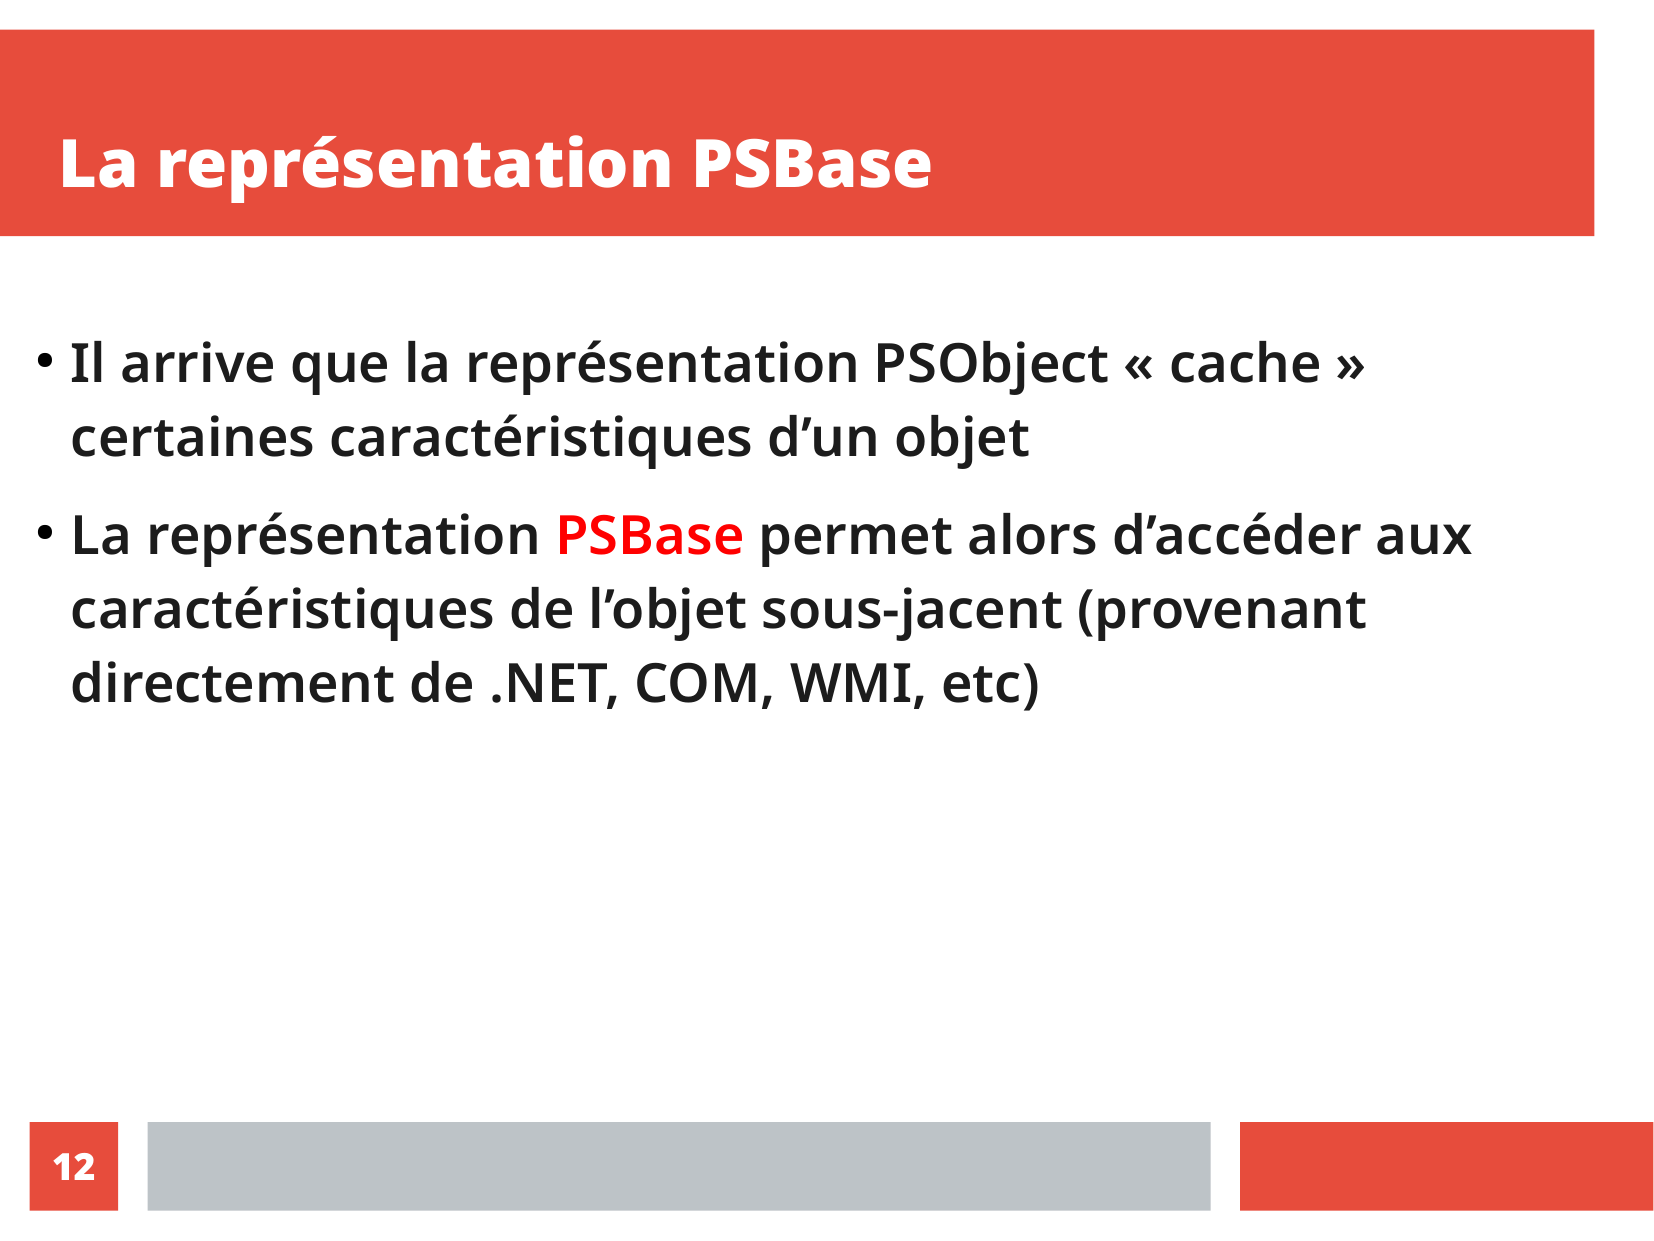

# La représentation PSBase
Il arrive que la représentation PSObject « cache » certaines caractéristiques d’un objet
La représentation PSBase permet alors d’accéder aux caractéristiques de l’objet sous-jacent (provenant directement de .NET, COM, WMI, etc)
12